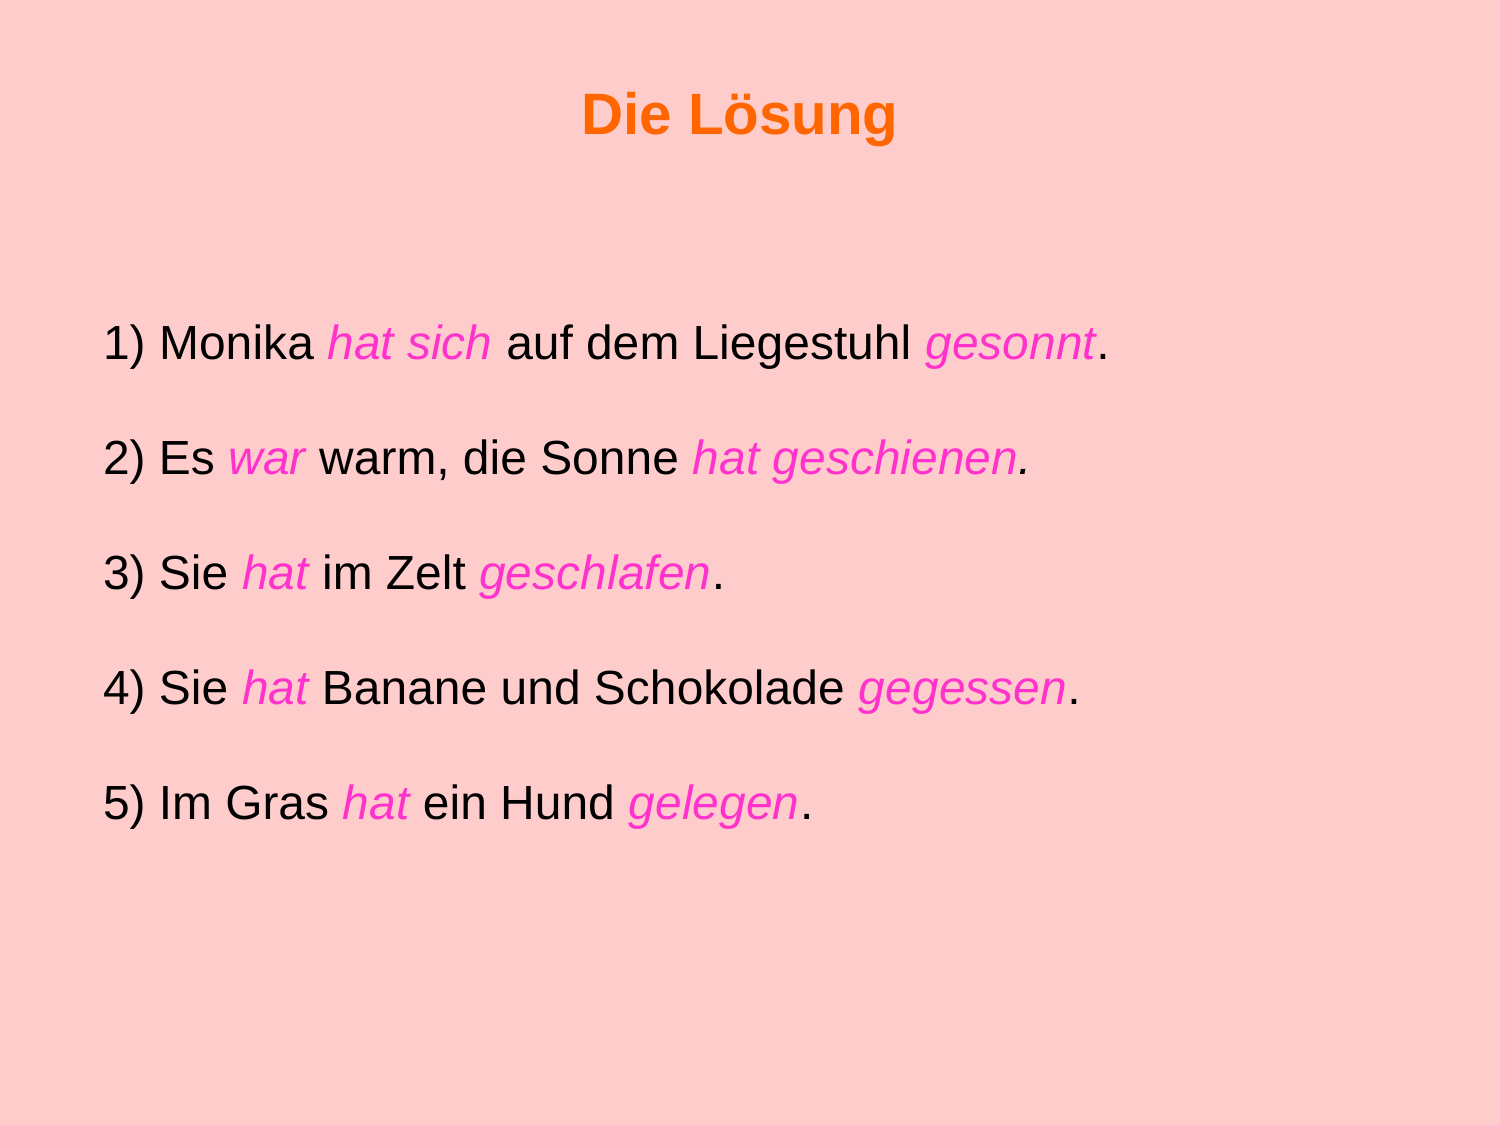

# Die Lösung
Monika hat sich auf dem Liegestuhl gesonnt.
2) Es war warm, die Sonne hat geschienen.
3) Sie hat im Zelt geschlafen.
4) Sie hat Banane und Schokolade gegessen.
5) Im Gras hat ein Hund gelegen.